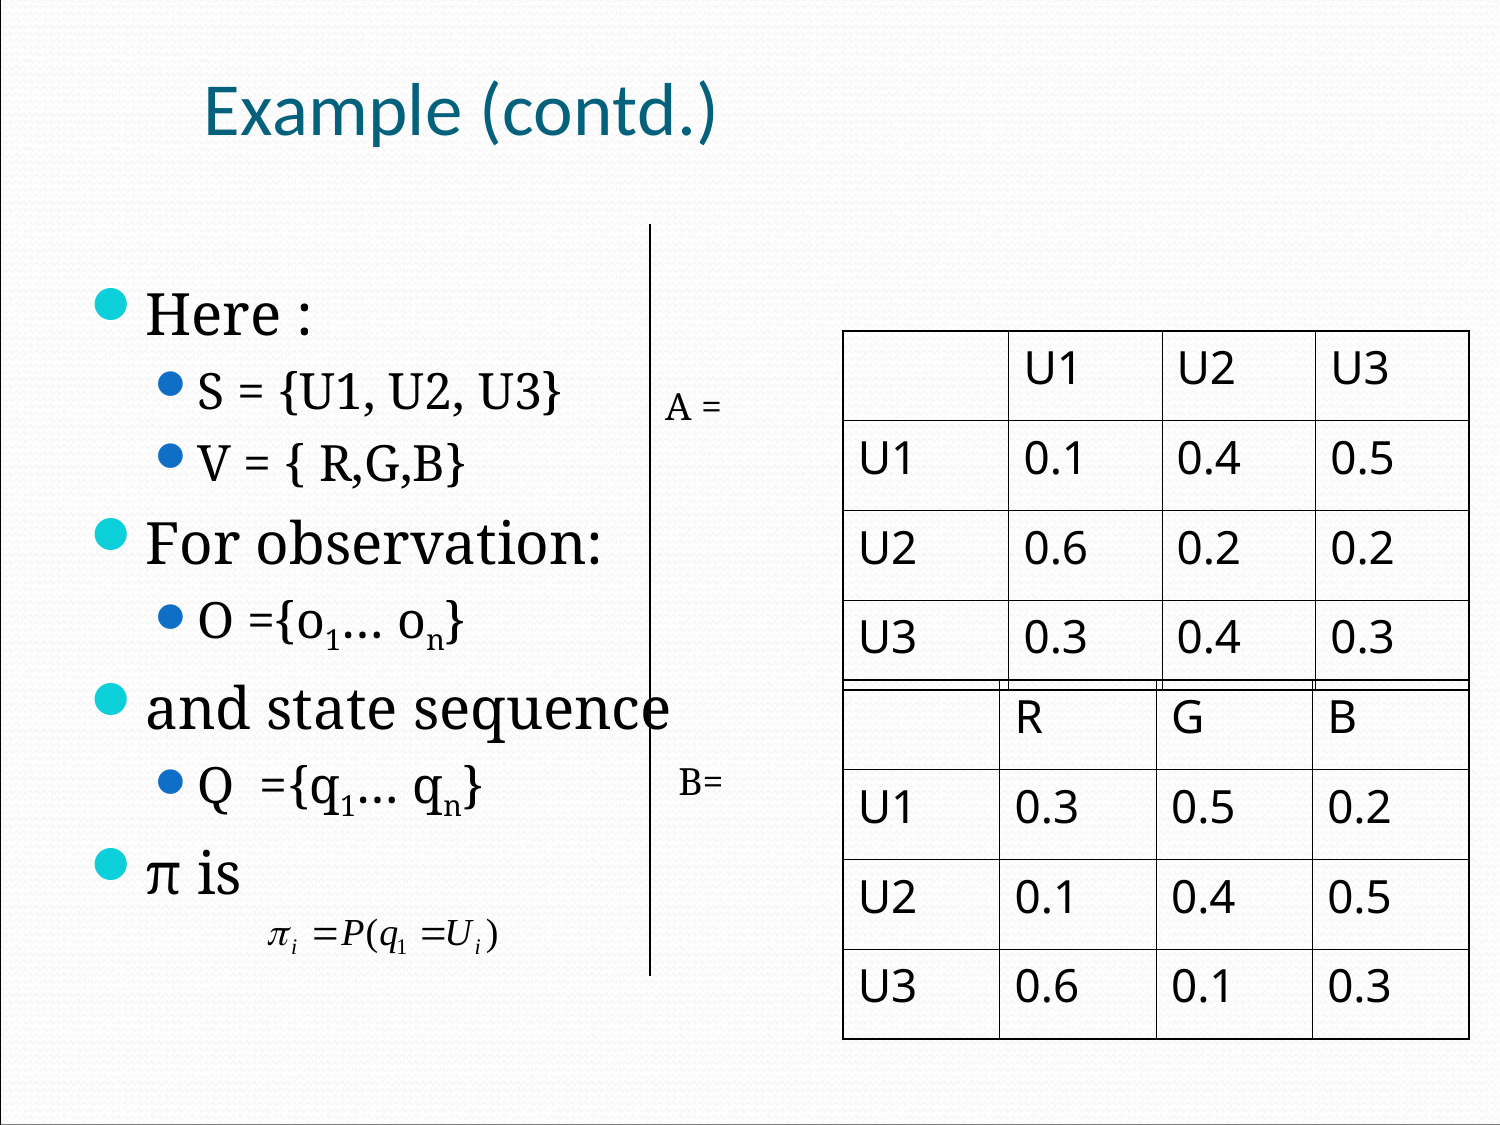

# Example (contd.)
Here :
S = {U1, U2, U3}
V = { R,G,B}
For observation:
O ={o1… on}
and state sequence
Q ={q1… qn}
π is
| | U1 | U2 | U3 |
| --- | --- | --- | --- |
| U1 | 0.1 | 0.4 | 0.5 |
| U2 | 0.6 | 0.2 | 0.2 |
| U3 | 0.3 | 0.4 | 0.3 |
A =
| | R | G | B |
| --- | --- | --- | --- |
| U1 | 0.3 | 0.5 | 0.2 |
| U2 | 0.1 | 0.4 | 0.5 |
| U3 | 0.6 | 0.1 | 0.3 |
B=